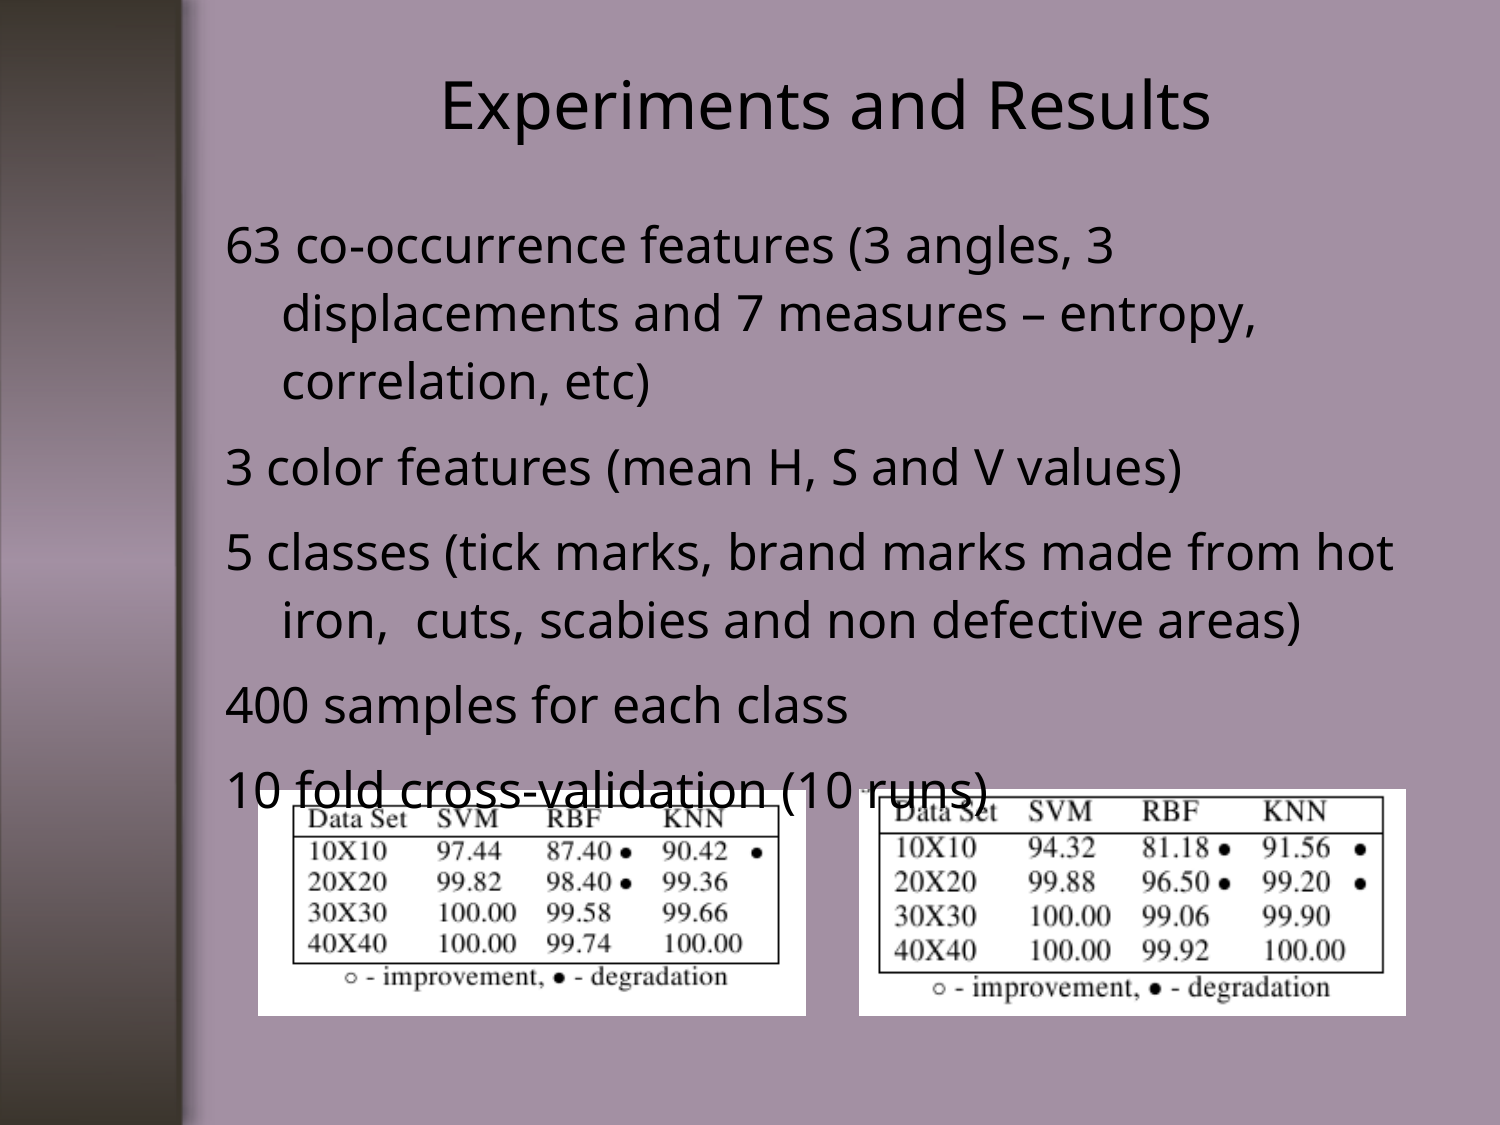

# Experiments and Results
63 co-occurrence features (3 angles, 3 displacements and 7 measures – entropy, correlation, etc)
3 color features (mean H, S and V values)
5 classes (tick marks, brand marks made from hot iron, cuts, scabies and non defective areas)
400 samples for each class
10 fold cross-validation (10 runs)